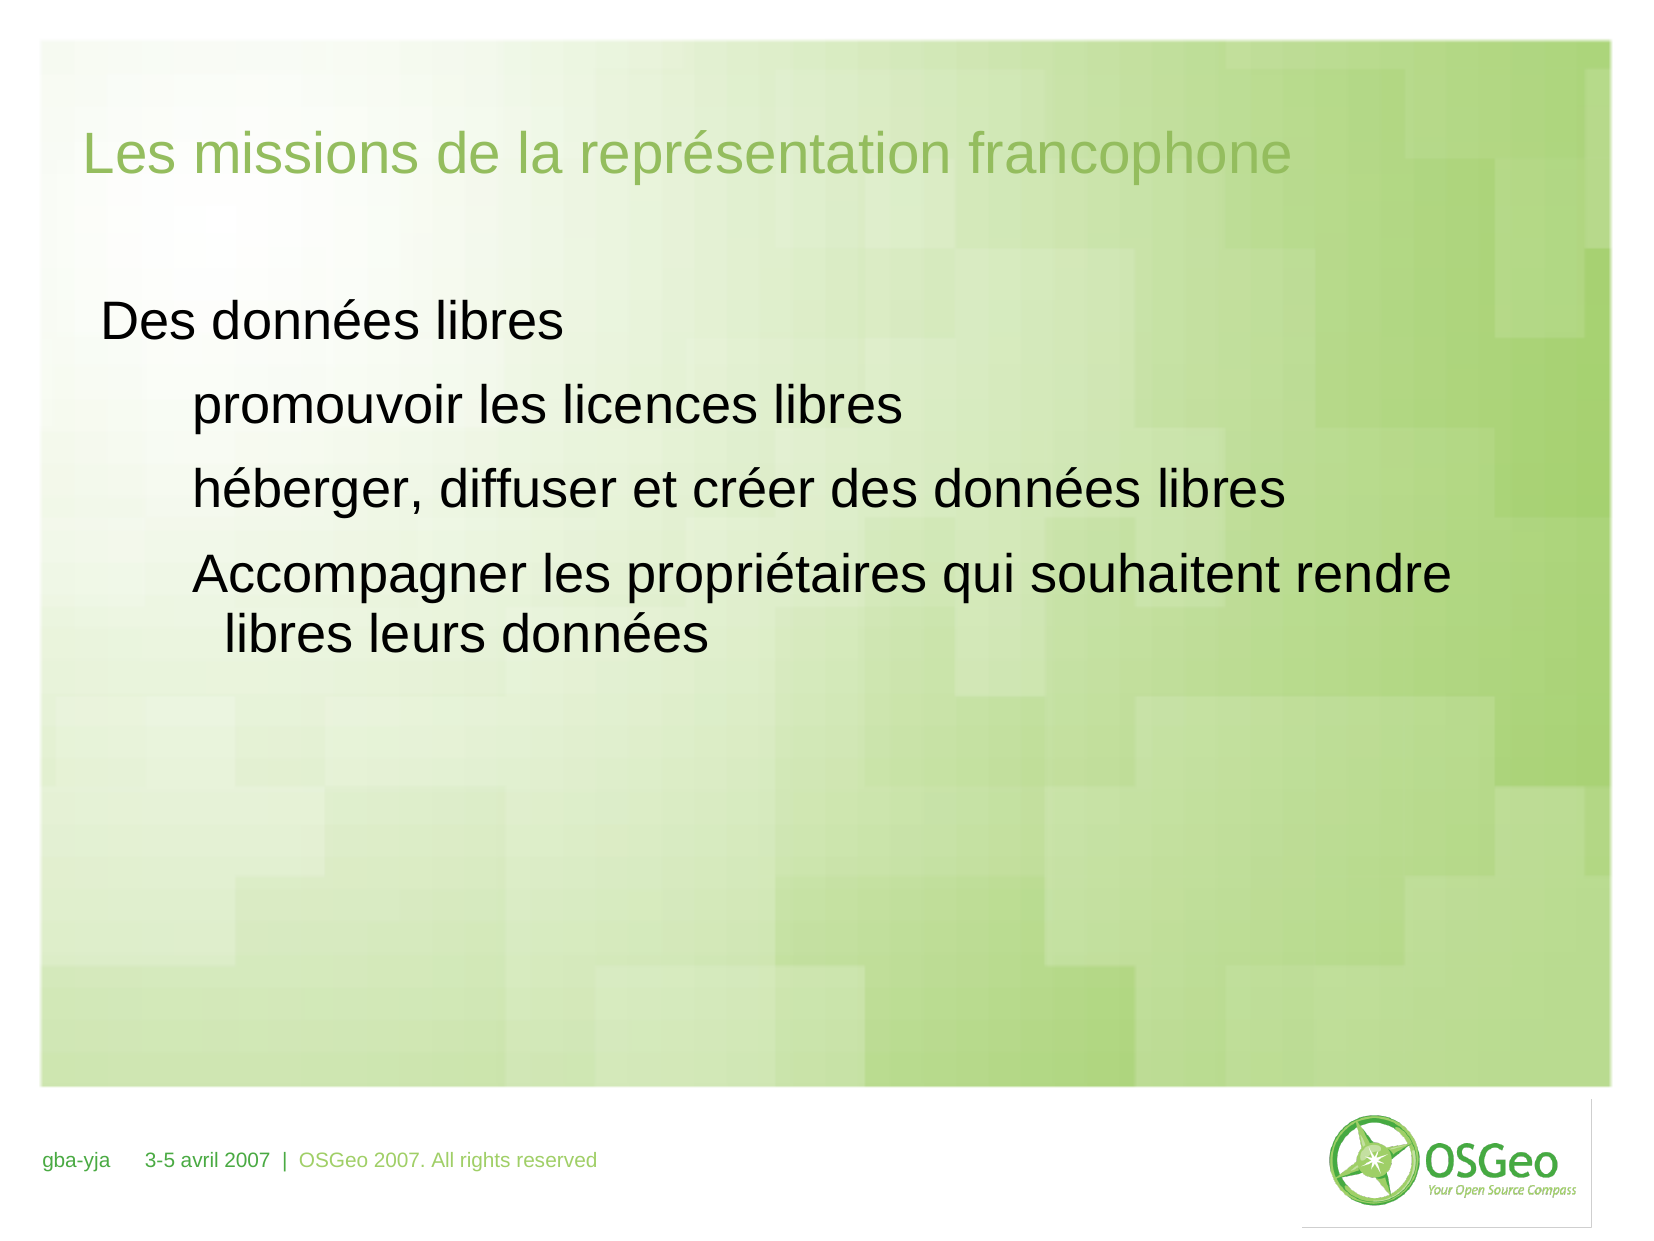

# Les missions de la représentation francophone
Des données libres
 promouvoir les licences libres
 héberger, diffuser et créer des données libres
 Accompagner les propriétaires qui souhaitent rendre libres leurs données